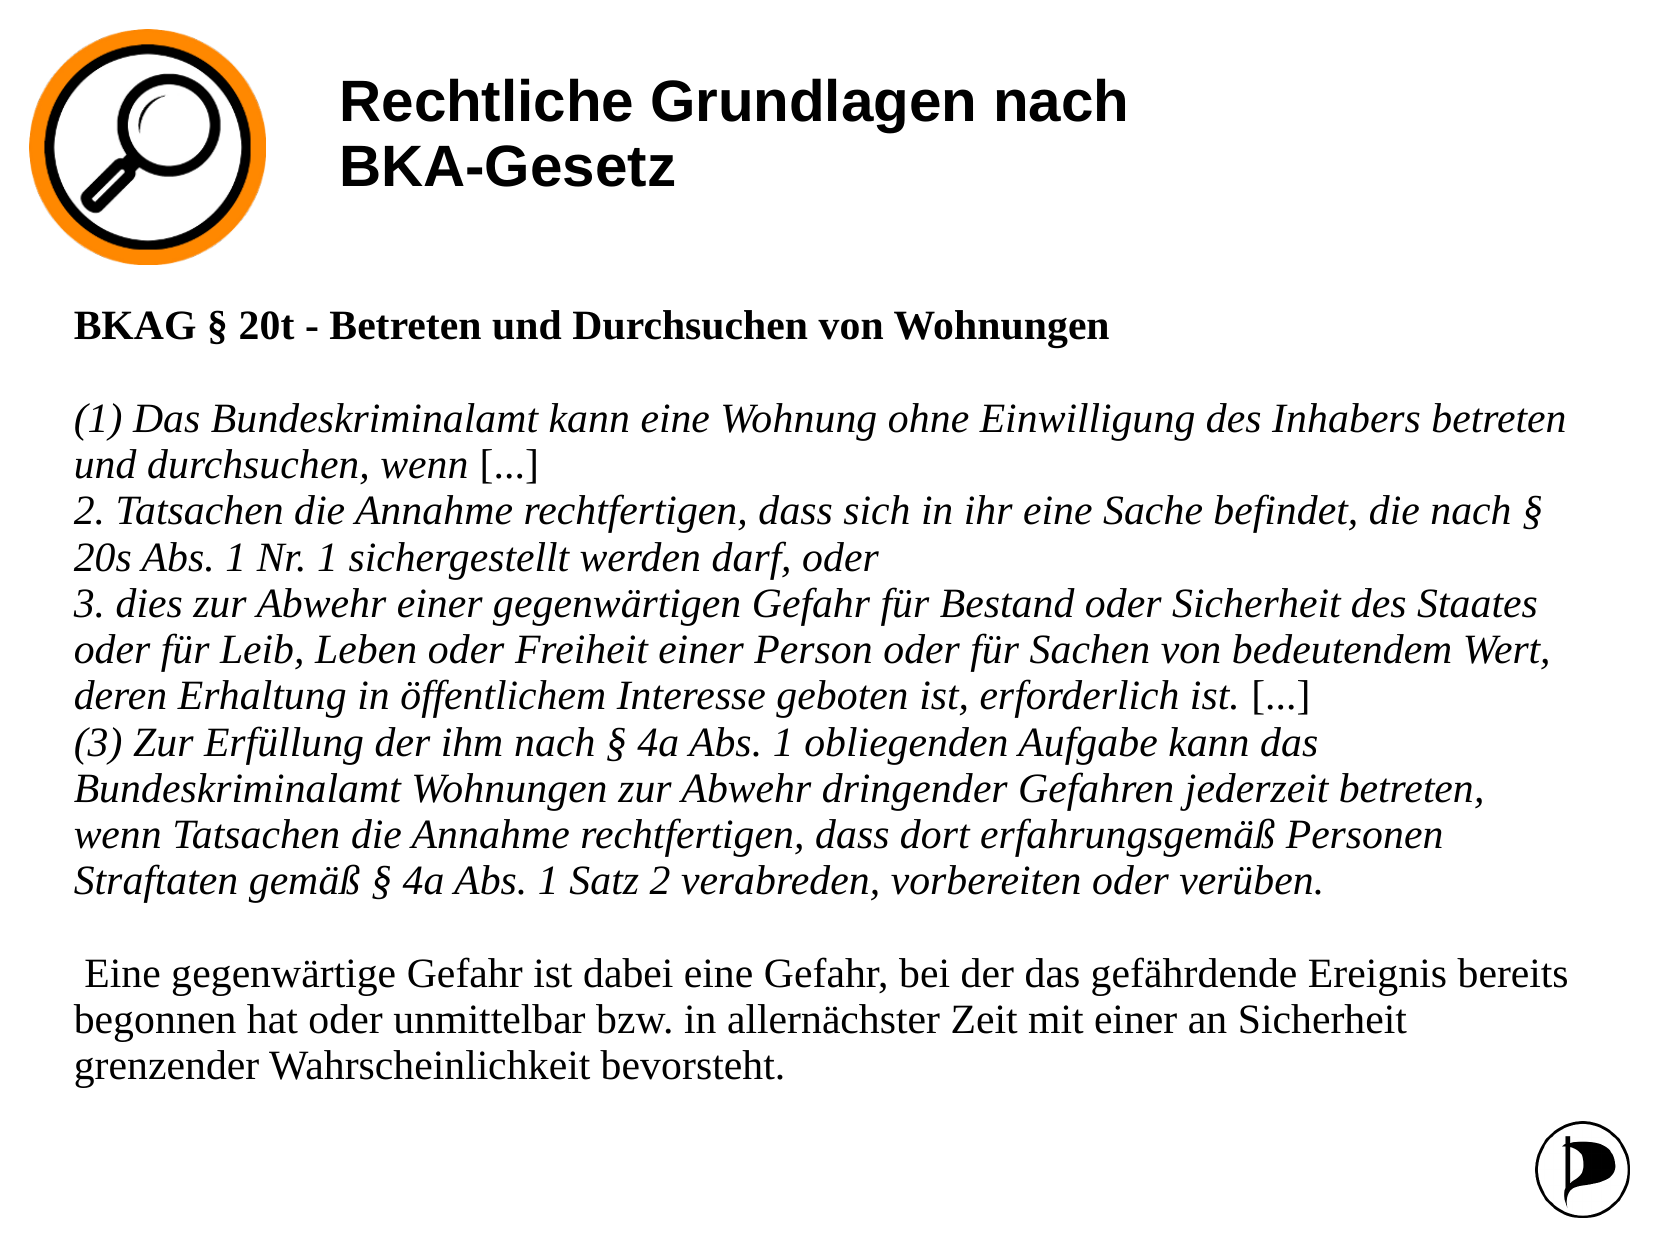

Rechtliche Grundlagen nach
BKA-Gesetz
BKAG § 20t - Betreten und Durchsuchen von Wohnungen
(1) Das Bundeskriminalamt kann eine Wohnung ohne Einwilligung des Inhabers betreten und durchsuchen, wenn [...]
2. Tatsachen die Annahme rechtfertigen, dass sich in ihr eine Sache befindet, die nach § 20s Abs. 1 Nr. 1 sichergestellt werden darf, oder
3. dies zur Abwehr einer gegenwärtigen Gefahr für Bestand oder Sicherheit des Staates oder für Leib, Leben oder Freiheit einer Person oder für Sachen von bedeutendem Wert, deren Erhaltung in öffentlichem Interesse geboten ist, erforderlich ist. [...]
(3) Zur Erfüllung der ihm nach § 4a Abs. 1 obliegenden Aufgabe kann das Bundeskriminalamt Wohnungen zur Abwehr dringender Gefahren jederzeit betreten, wenn Tatsachen die Annahme rechtfertigen, dass dort erfahrungsgemäß Personen Straftaten gemäß § 4a Abs. 1 Satz 2 verabreden, vorbereiten oder verüben.
 Eine gegenwärtige Gefahr ist dabei eine Gefahr, bei der das gefährdende Ereignis bereits begonnen hat oder unmittelbar bzw. in allernächster Zeit mit einer an Sicherheit grenzender Wahrscheinlichkeit bevorsteht.